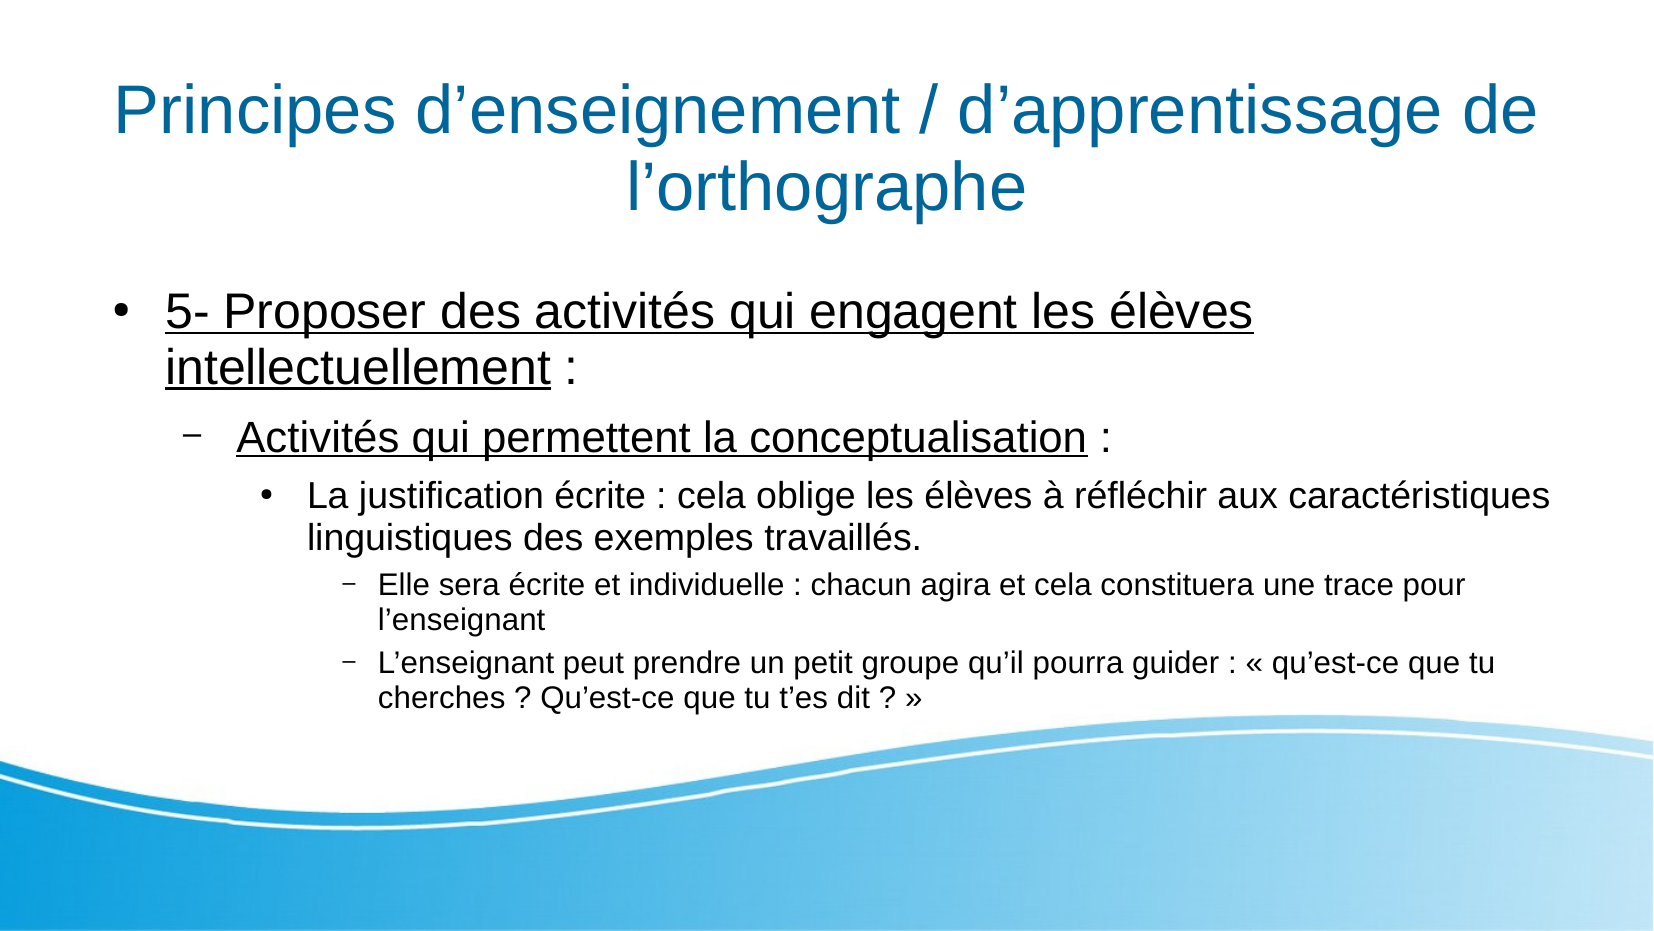

# Principes d’enseignement / d’apprentissage de l’orthographe
5- Proposer des activités qui engagent les élèves intellectuellement :
Activités qui permettent la conceptualisation :
La justification écrite : cela oblige les élèves à réfléchir aux caractéristiques linguistiques des exemples travaillés.
Elle sera écrite et individuelle : chacun agira et cela constituera une trace pour l’enseignant
L’enseignant peut prendre un petit groupe qu’il pourra guider : « qu’est-ce que tu cherches ? Qu’est-ce que tu t’es dit ? »